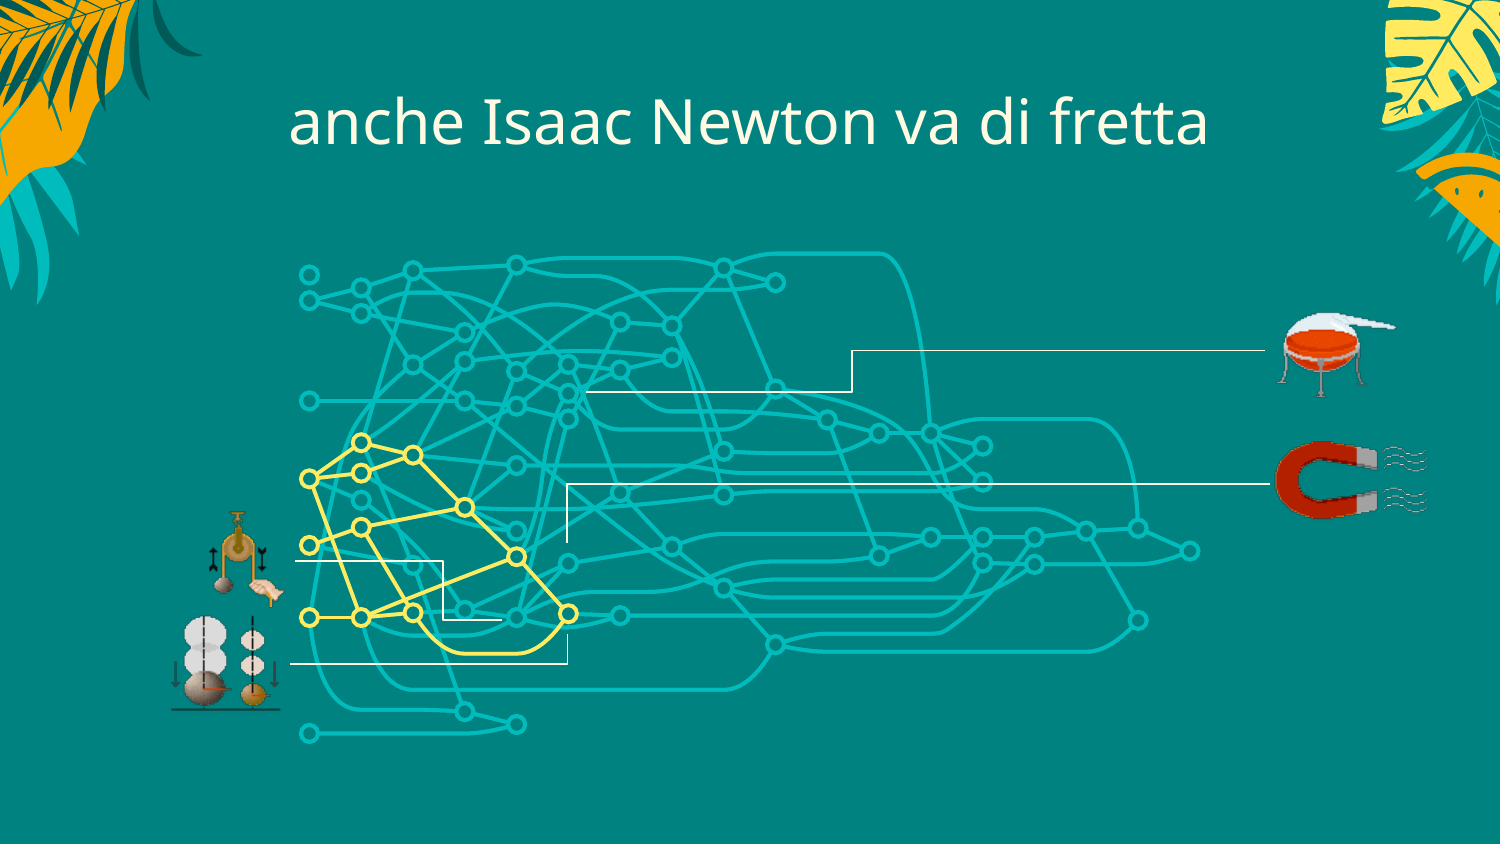

# anche Isaac Newton va di fretta